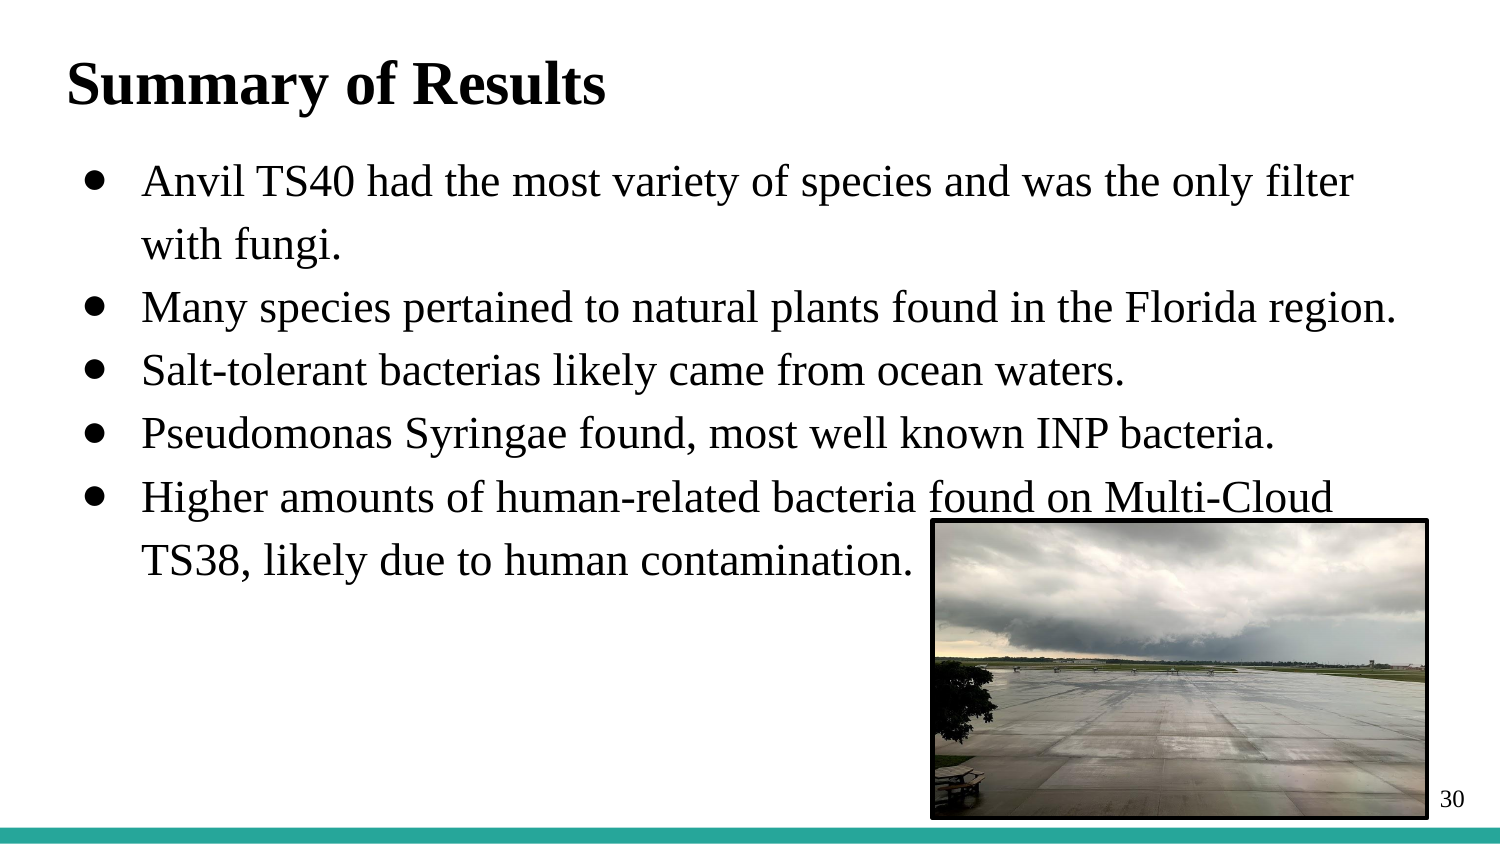

# Summary of Results
Anvil TS40 had the most variety of species and was the only filter with fungi.
Many species pertained to natural plants found in the Florida region.
Salt-tolerant bacterias likely came from ocean waters.
Pseudomonas Syringae found, most well known INP bacteria.
Higher amounts of human-related bacteria found on Multi-Cloud TS38, likely due to human contamination.